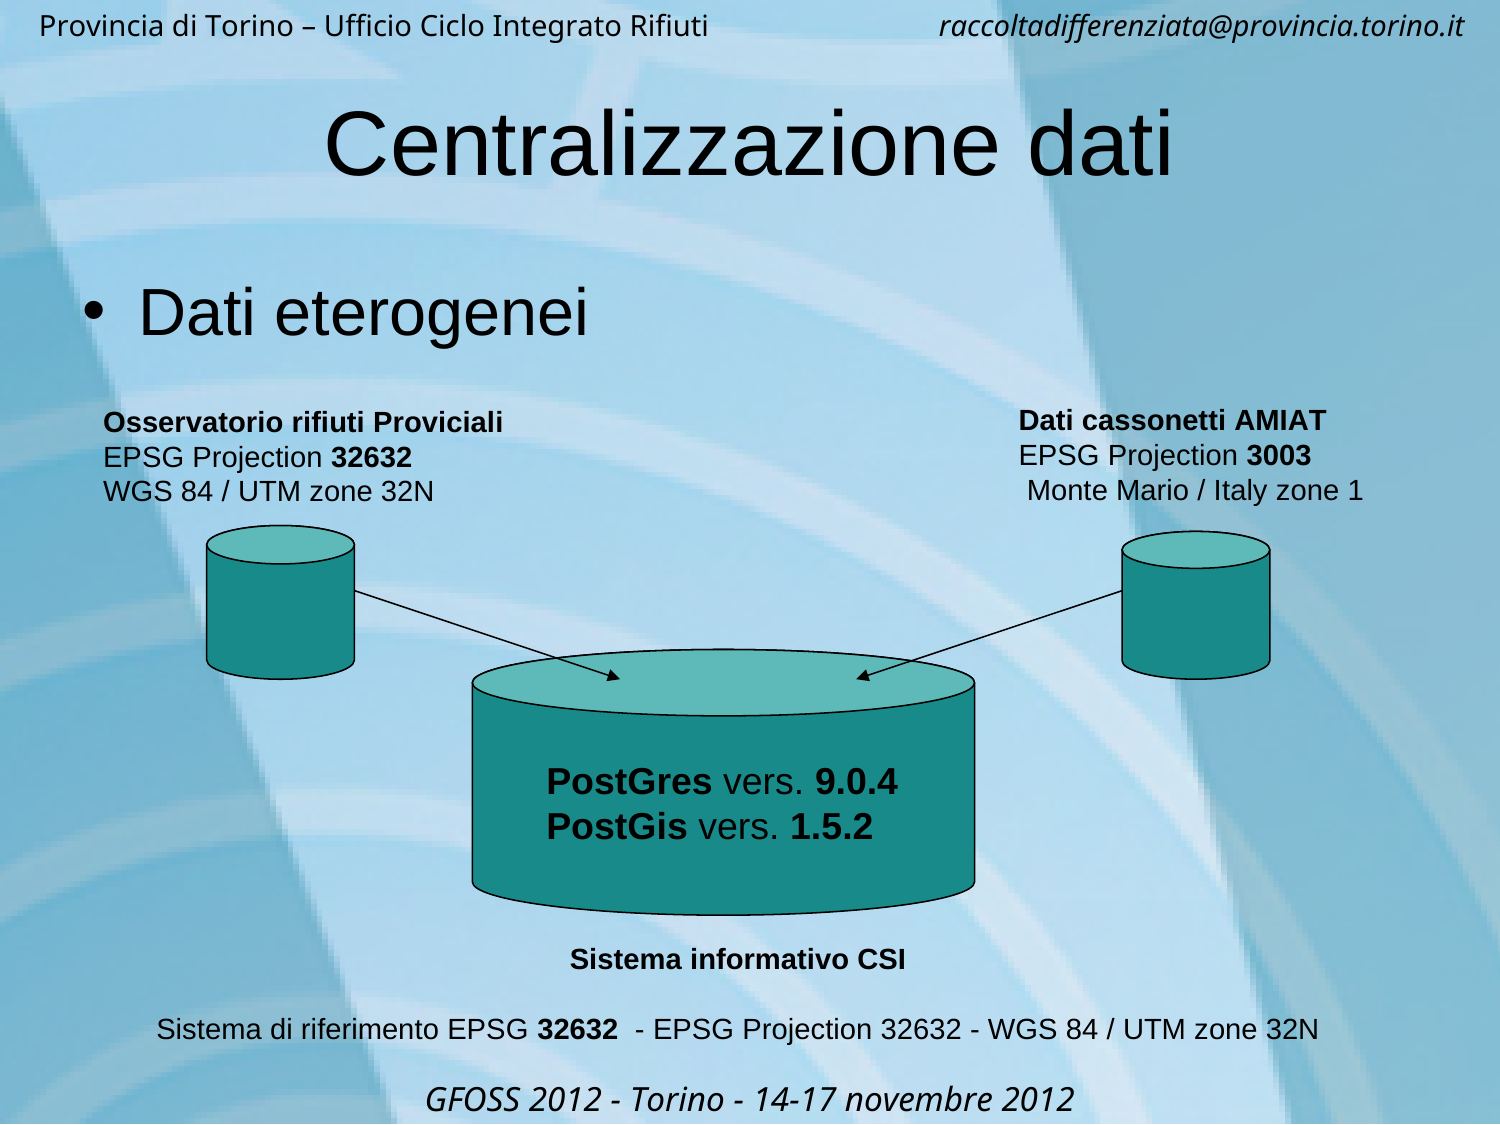

Centralizzazione dati
# Dati eterogenei
Dati cassonetti AMIAT
EPSG Projection 3003
 Monte Mario / Italy zone 1
Osservatorio rifiuti Proviciali
EPSG Projection 32632
WGS 84 / UTM zone 32N
PostGres vers. 9.0.4
PostGis vers. 1.5.2
Sistema informativo CSI
Sistema di riferimento EPSG 32632 - EPSG Projection 32632 - WGS 84 / UTM zone 32N